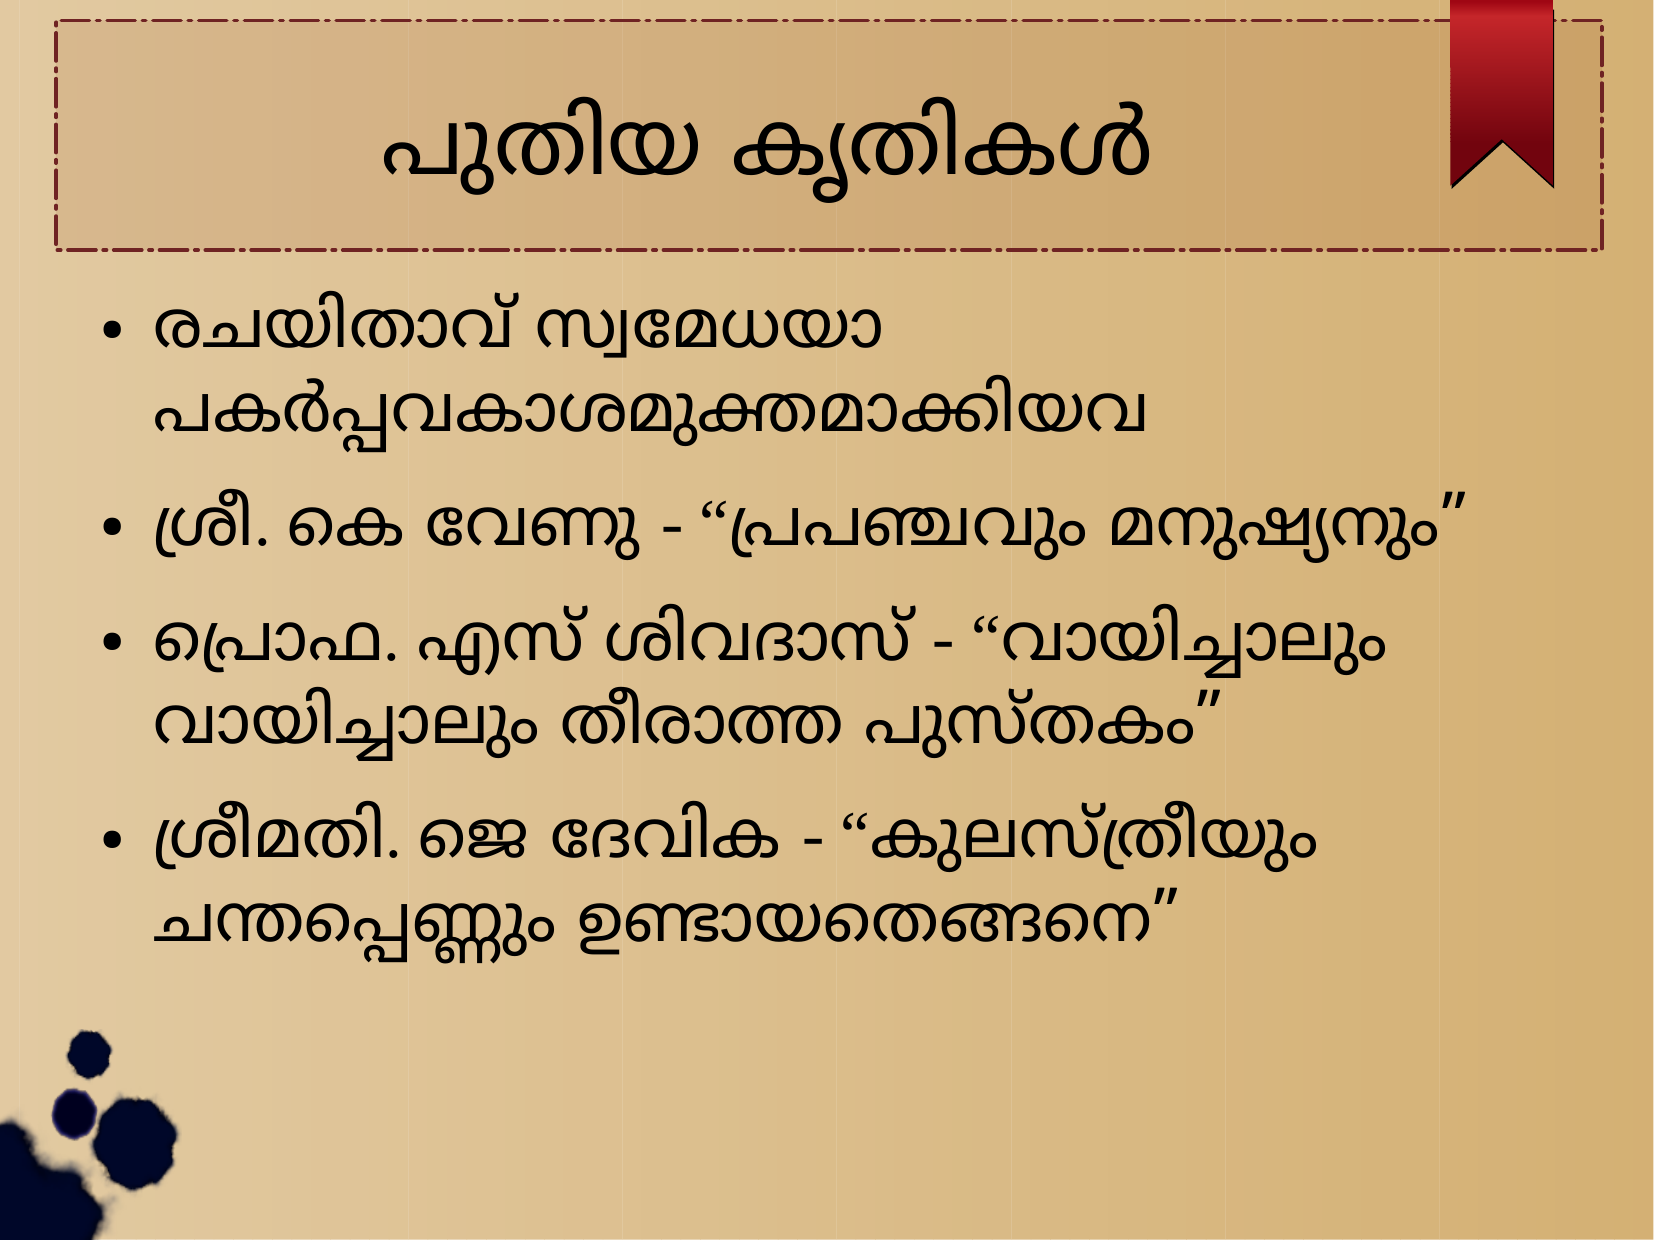

# പുതിയ കൃതികൾ
രചയിതാവ് സ്വമേധയാ പകർപ്പവകാശമുക്തമാക്കിയവ
ശ്രീ. കെ വേണു - “പ്രപഞ്ചവും മനുഷ്യനും”
പ്രൊഫ. എസ് ശിവദാസ് - “വായിച്ചാലും വായിച്ചാലും തീരാത്ത പുസ്തകം”
ശ്രീമതി. ജെ ദേവിക - “കുലസ്ത്രീയും ചന്തപ്പെണ്ണും ഉണ്ടായതെങ്ങനെ”